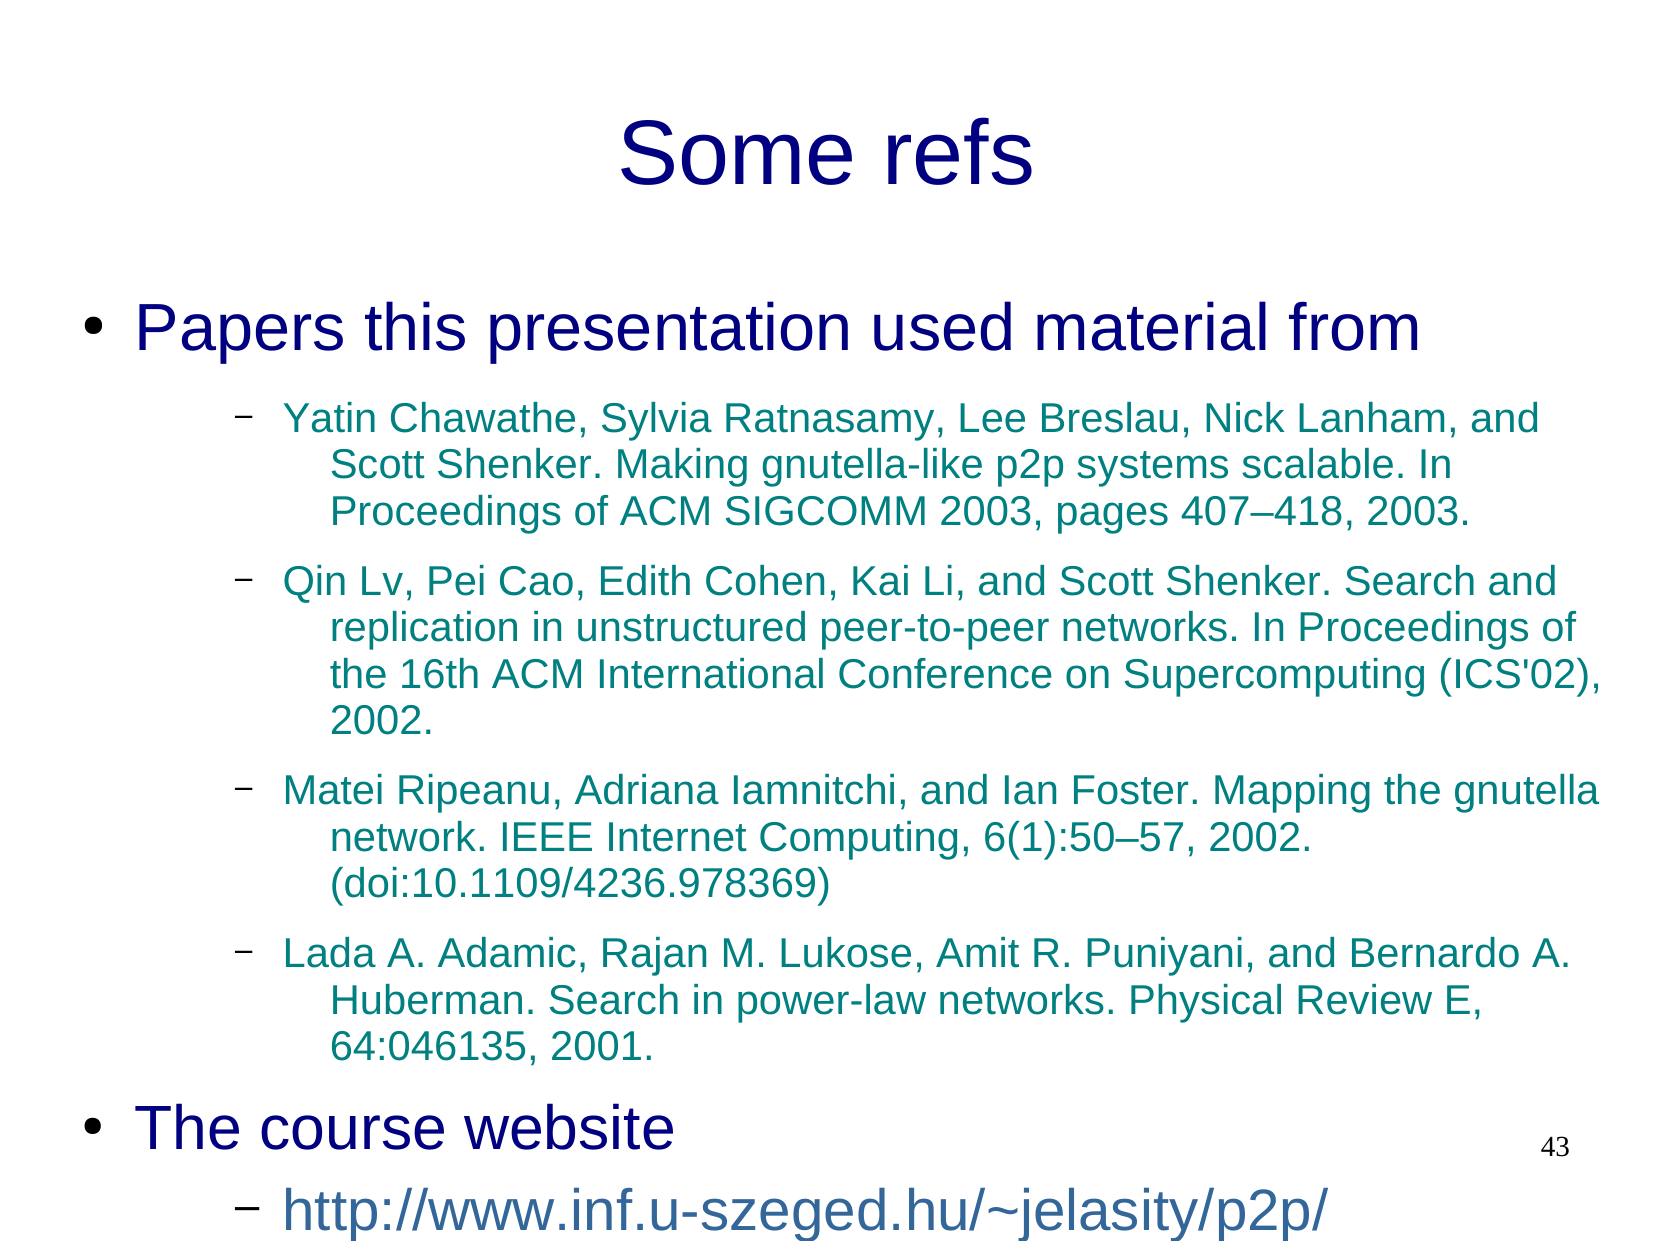

# Some refs
Papers this presentation used material from
Yatin Chawathe, Sylvia Ratnasamy, Lee Breslau, Nick Lanham, and Scott Shenker. Making gnutella-like p2p systems scalable. In Proceedings of ACM SIGCOMM 2003, pages 407–418, 2003.
Qin Lv, Pei Cao, Edith Cohen, Kai Li, and Scott Shenker. Search and replication in unstructured peer-to-peer networks. In Proceedings of the 16th ACM International Conference on Supercomputing (ICS'02), 2002.
Matei Ripeanu, Adriana Iamnitchi, and Ian Foster. Mapping the gnutella network. IEEE Internet Computing, 6(1):50–57, 2002. (doi:10.1109/4236.978369)
Lada A. Adamic, Rajan M. Lukose, Amit R. Puniyani, and Bernardo A. Huberman. Search in power-law networks. Physical Review E, 64:046135, 2001.
The course website
http://www.inf.u-szeged.hu/~jelasity/p2p/
43